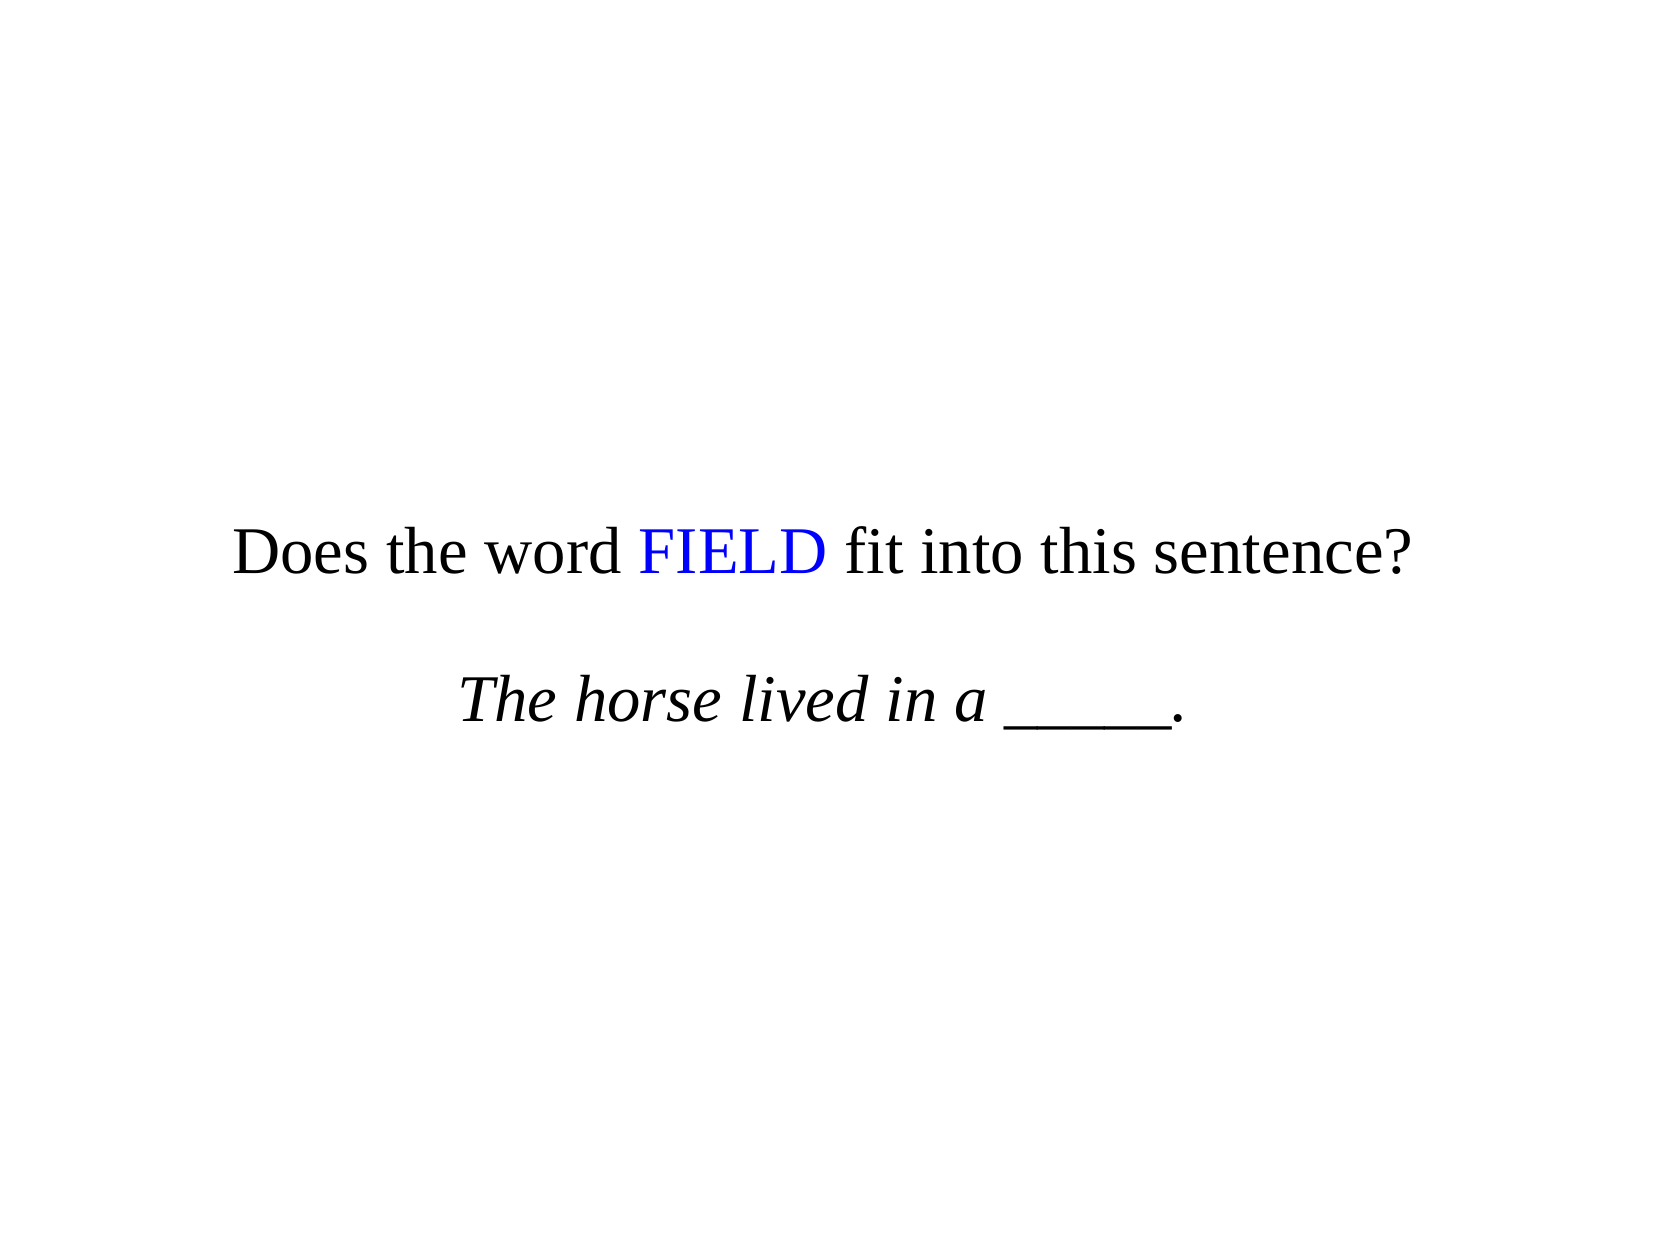

# Does the word FIELD fit into this sentence?
The horse lived in a _____.